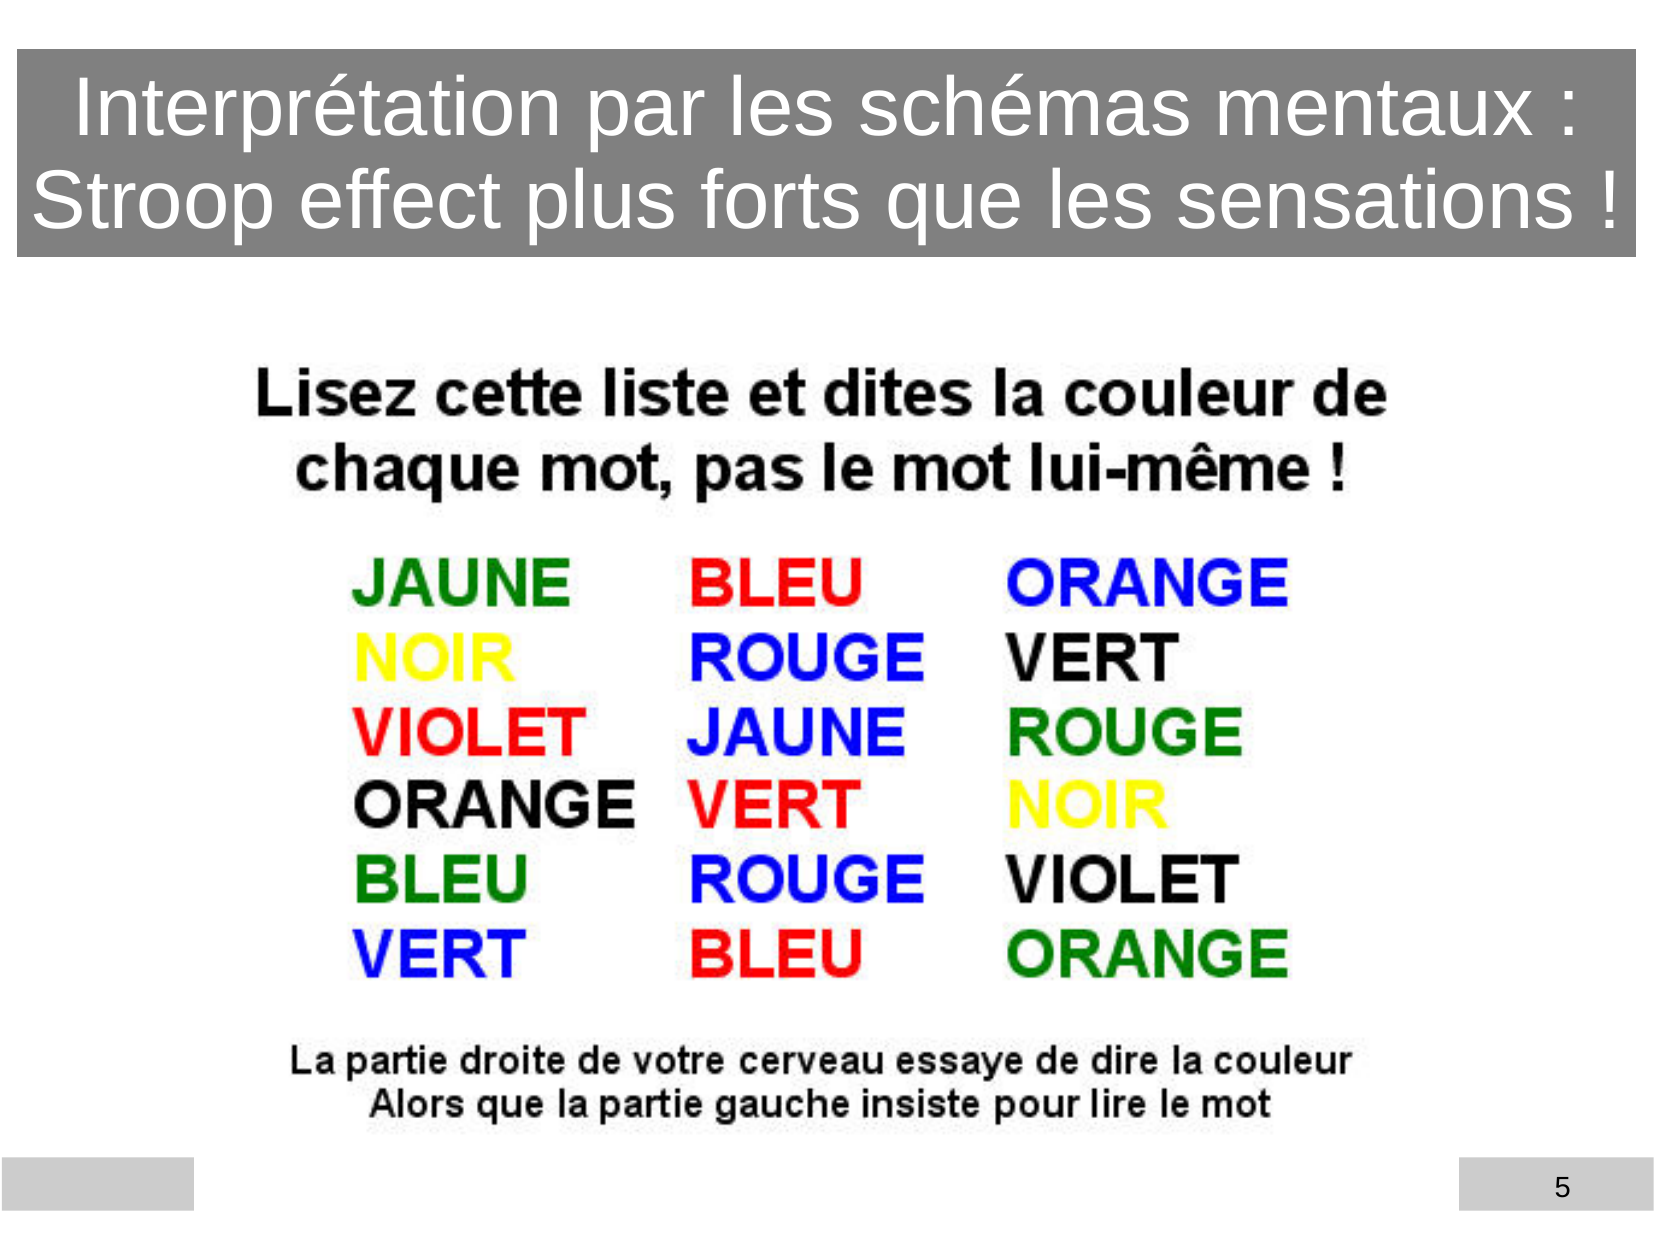

# Interprétation par les schémas mentaux : Stroop effect plus forts que les sensations !
Imamuse
5